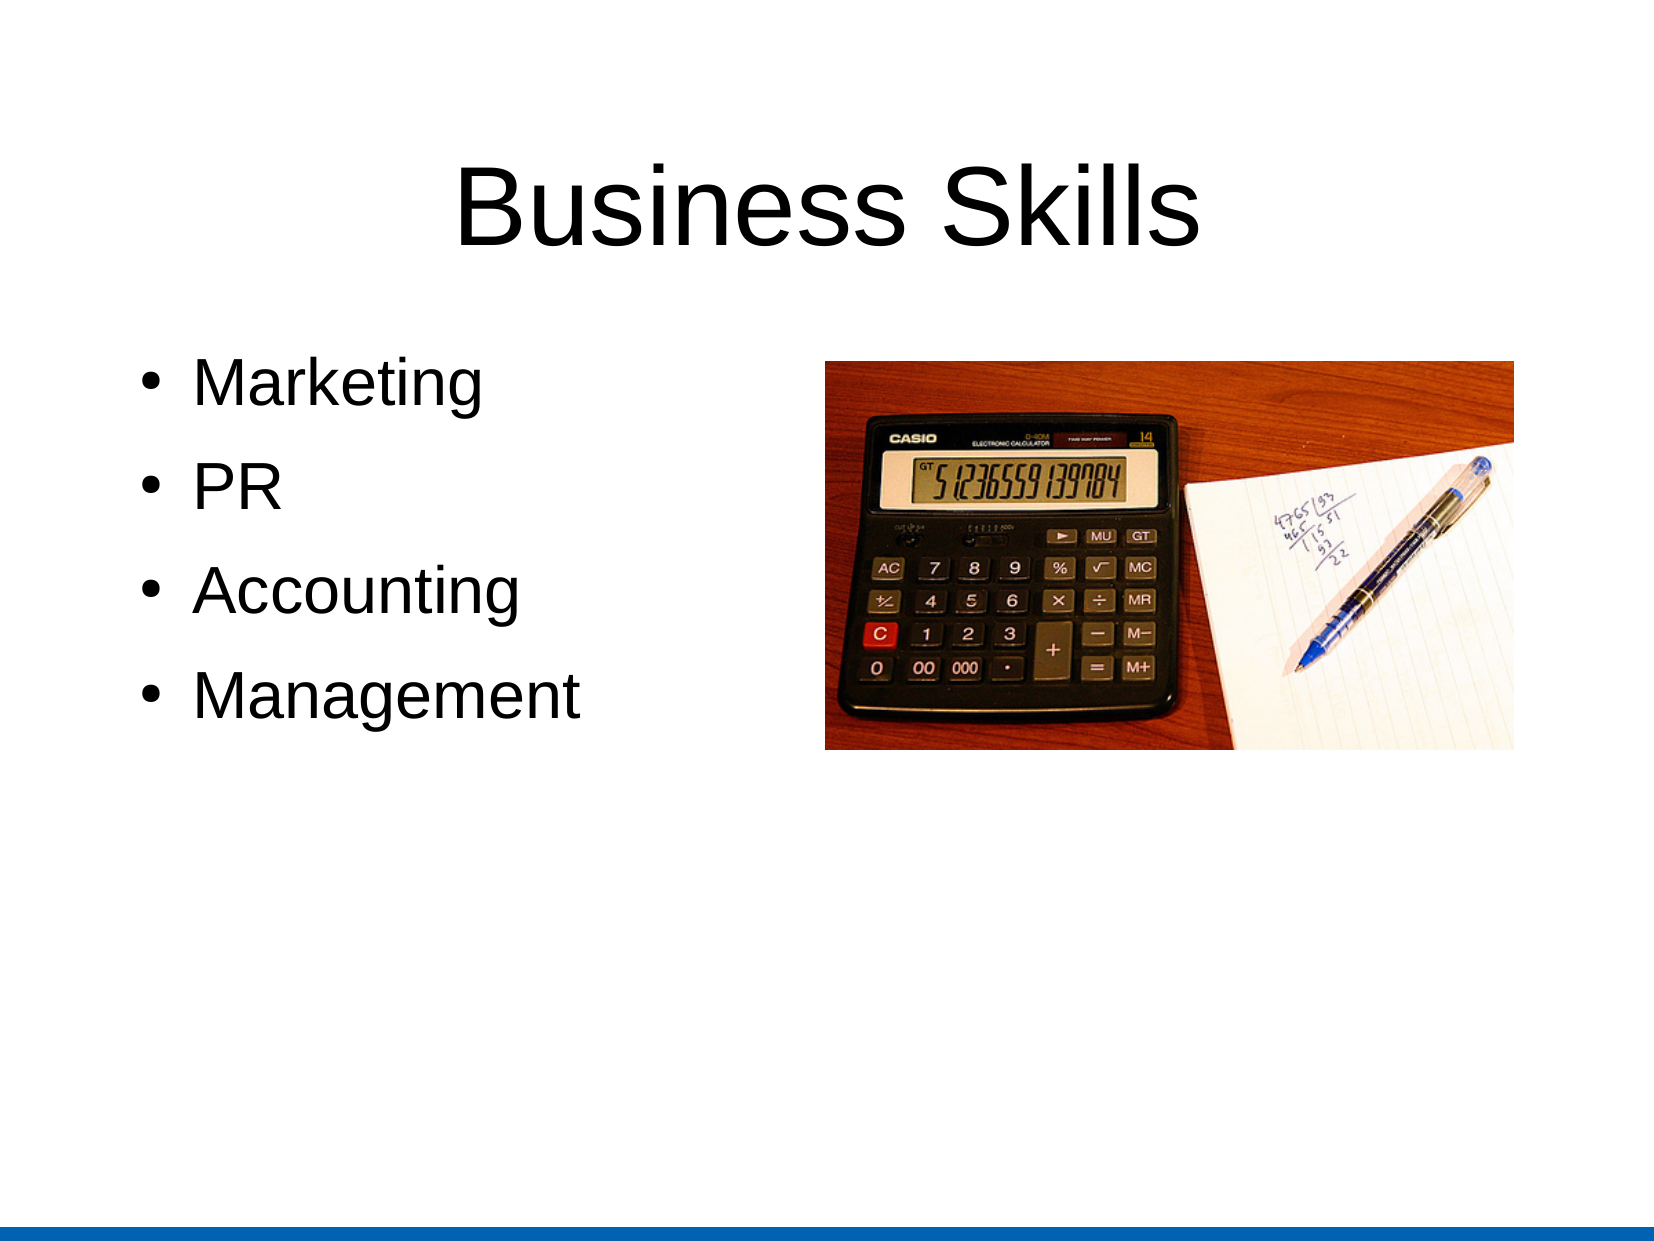

# Business Skills
Marketing
PR
Accounting
Management